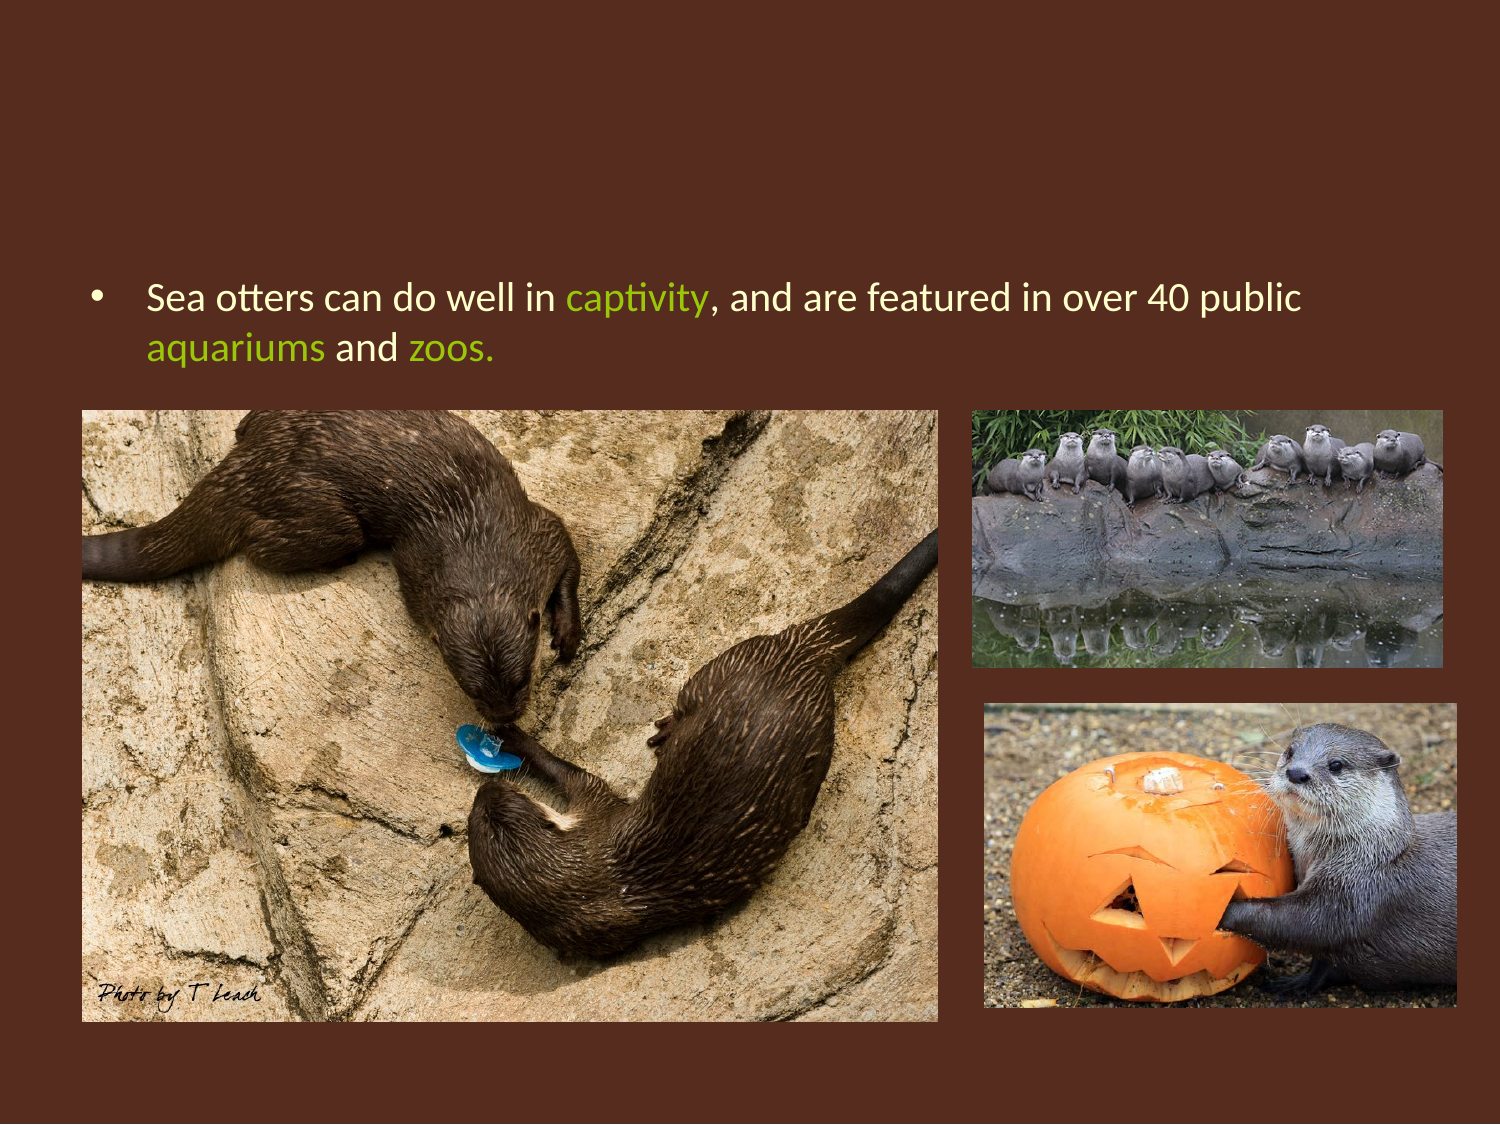

#
Sea otters can do well in captivity, and are featured in over 40 public aquariums and zoos.